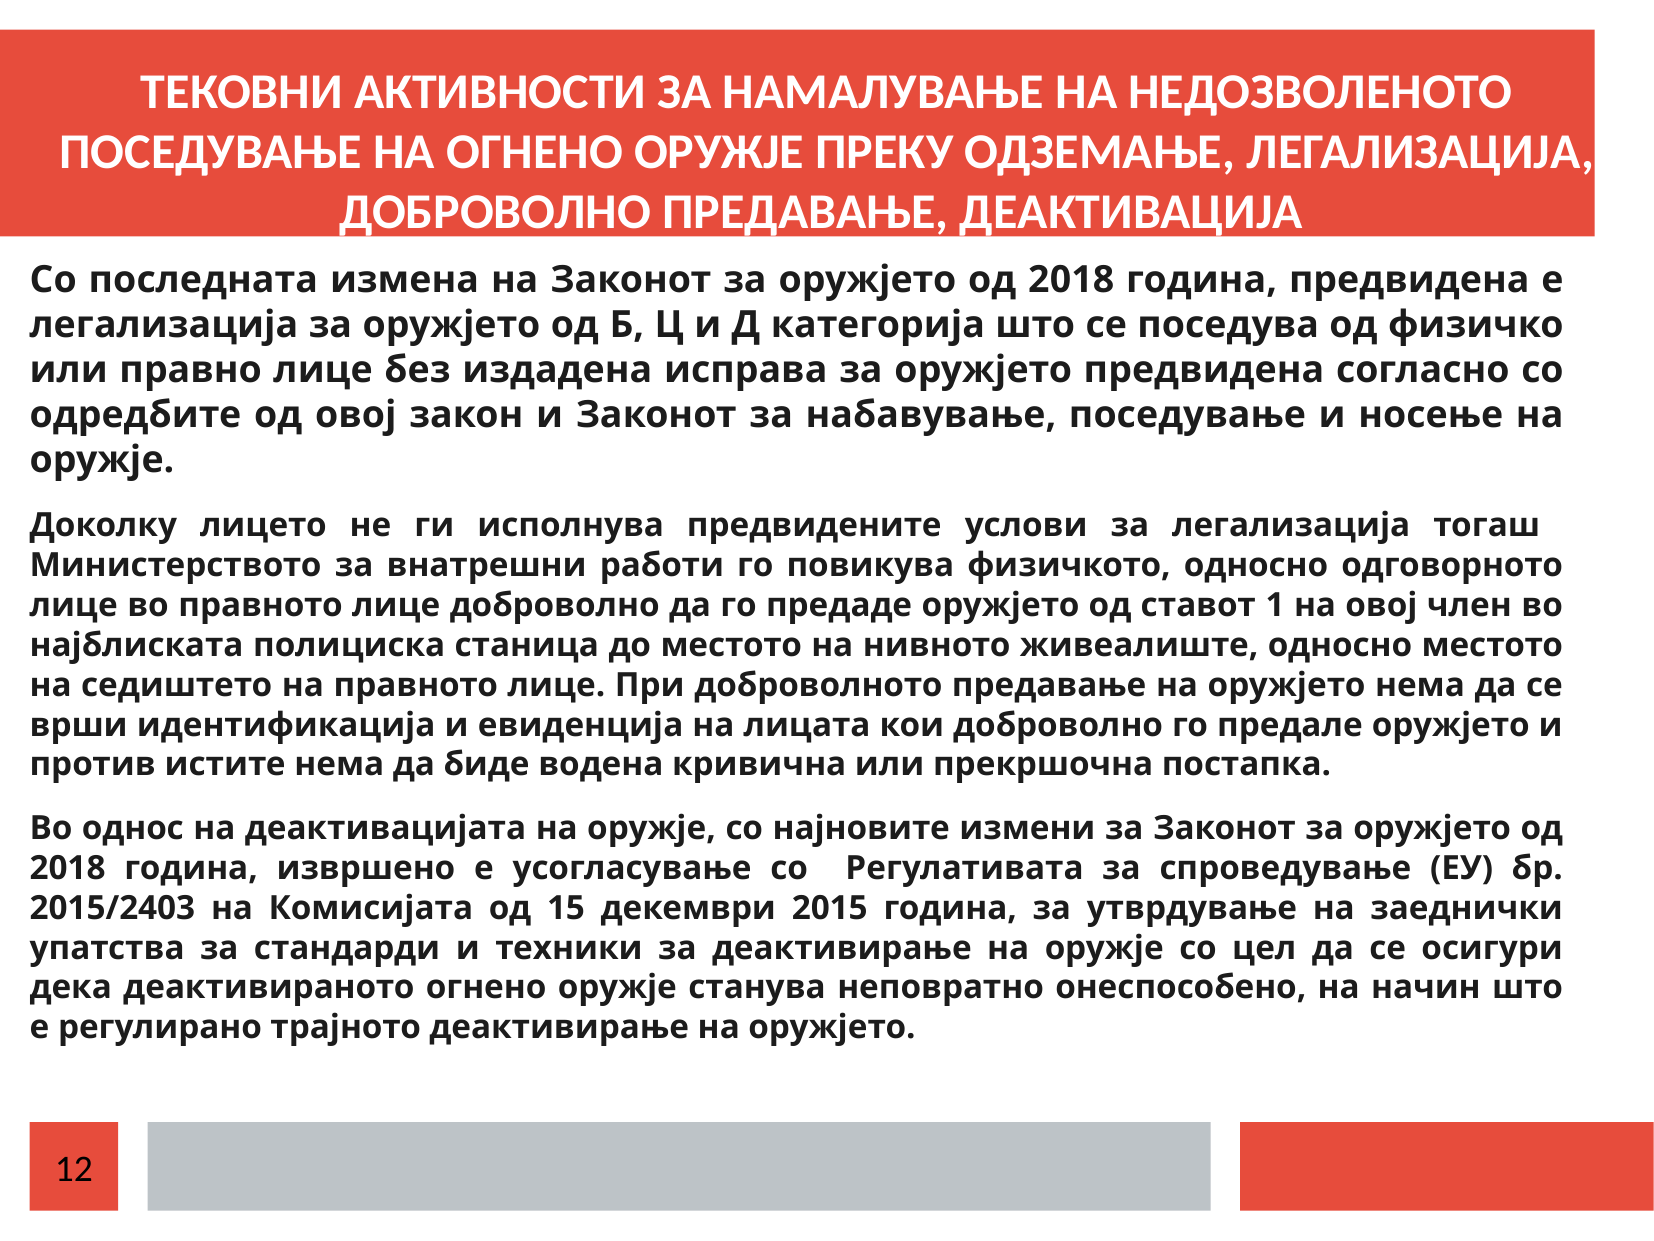

# ТЕКОВНИ АКТИВНОСТИ ЗА НАМАЛУВАЊЕ НА НЕДОЗВОЛЕНОТО ПОСЕДУВАЊЕ НА ОГНЕНО ОРУЖЈЕ ПРЕКУ ОДЗЕМАЊЕ, ЛЕГАЛИЗАЦИЈА, ДОБРОВОЛНО ПРЕДАВАЊЕ, ДЕАКТИВАЦИЈА
Со последната измена на Законот за оружјето од 2018 година, предвидена е легализација за оружјето од Б, Ц и Д категорија што се поседува од физичко или правно лице без издадена исправа за оружјето предвидена согласно со одредбите од овој закон и Законот за набавување, поседување и носење на оружје.
Доколку лицето не ги исполнува предвидените услови за легализација тогаш Министерството за внатрешни работи го повикува физичкото, односно одговорното лице во правното лице доброволно да го предаде оружјето од ставот 1 на овој член во најблиската полициска станица до местото на нивното живеалиште, односно местото на седиштето на правното лице. При доброволното предавање на оружјето нема да се врши идентификација и евиденција на лицата кои доброволно го предале оружјето и против истите нема да биде водена кривична или прекршочна постапка.
Во однос на деактивацијата на оружје, со најновите измени за Законот за оружјето од 2018 година, извршено е усогласување со Регулативата за спроведување (ЕУ) бр. 2015/2403 на Комисијата од 15 декември 2015 година, за утврдување на заеднички упатства за стандарди и техники за деактивирање на оружје со цел да се осигури дека деактивираното огнено оружје станува неповратно онеспособено, на начин што е регулирано трајното деактивирање на оружјето.